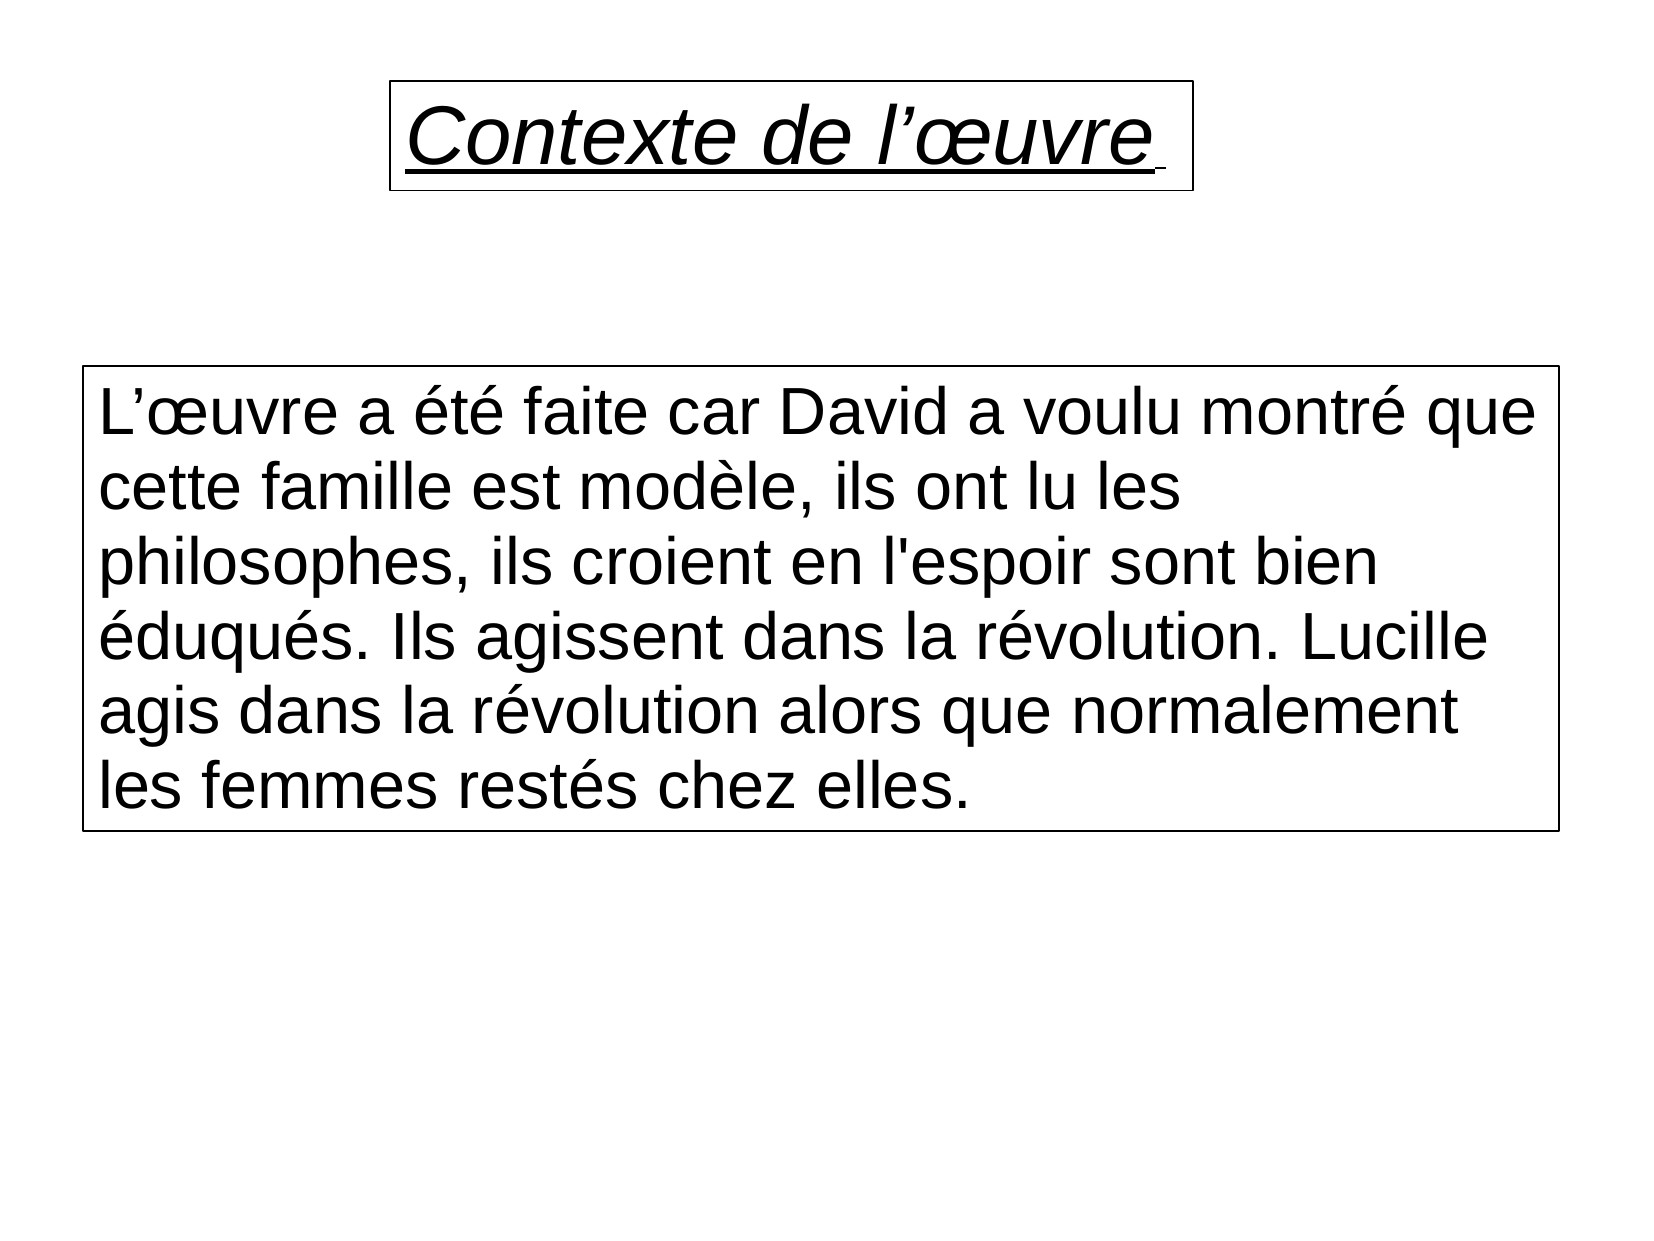

Contexte de l’œuvre
L’œuvre a été faite car David a voulu montré que cette famille est modèle, ils ont lu les philosophes, ils croient en l'espoir sont bien éduqués. Ils agissent dans la révolution. Lucille agis dans la révolution alors que normalement les femmes restés chez elles.